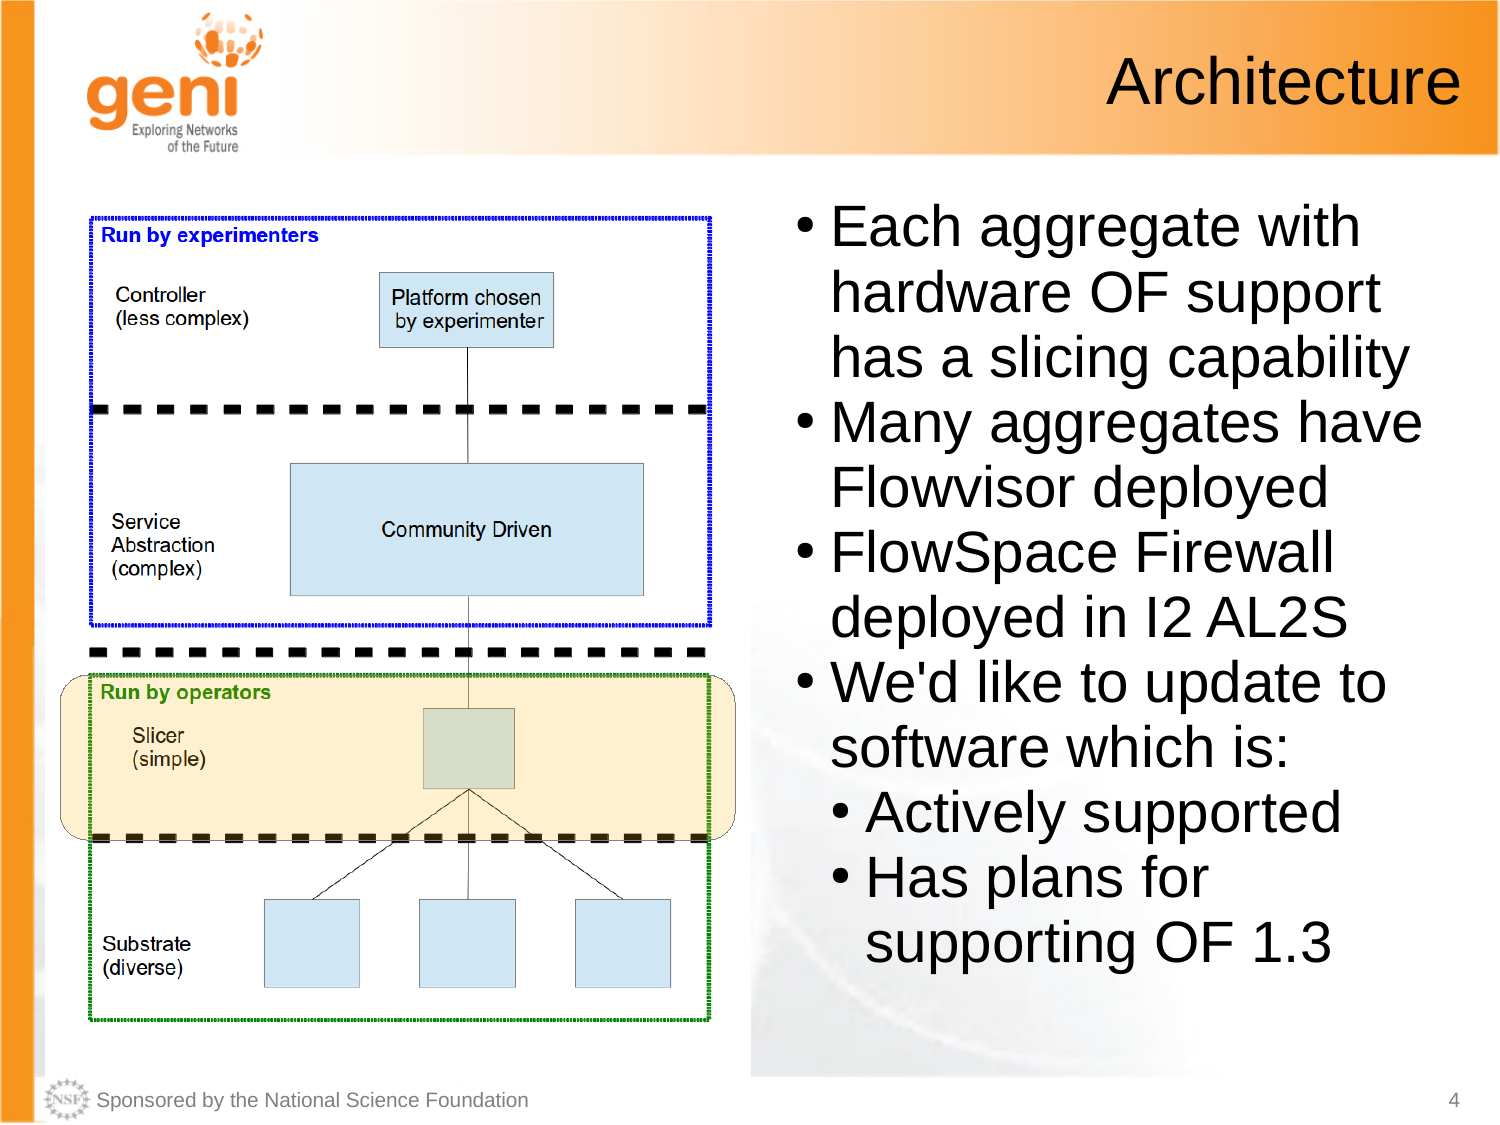

# Architecture
Each aggregate with hardware OF support has a slicing capability
Many aggregates have Flowvisor deployed
FlowSpace Firewall deployed in I2 AL2S
We'd like to update to software which is:
Actively supported
Has plans for supporting OF 1.3